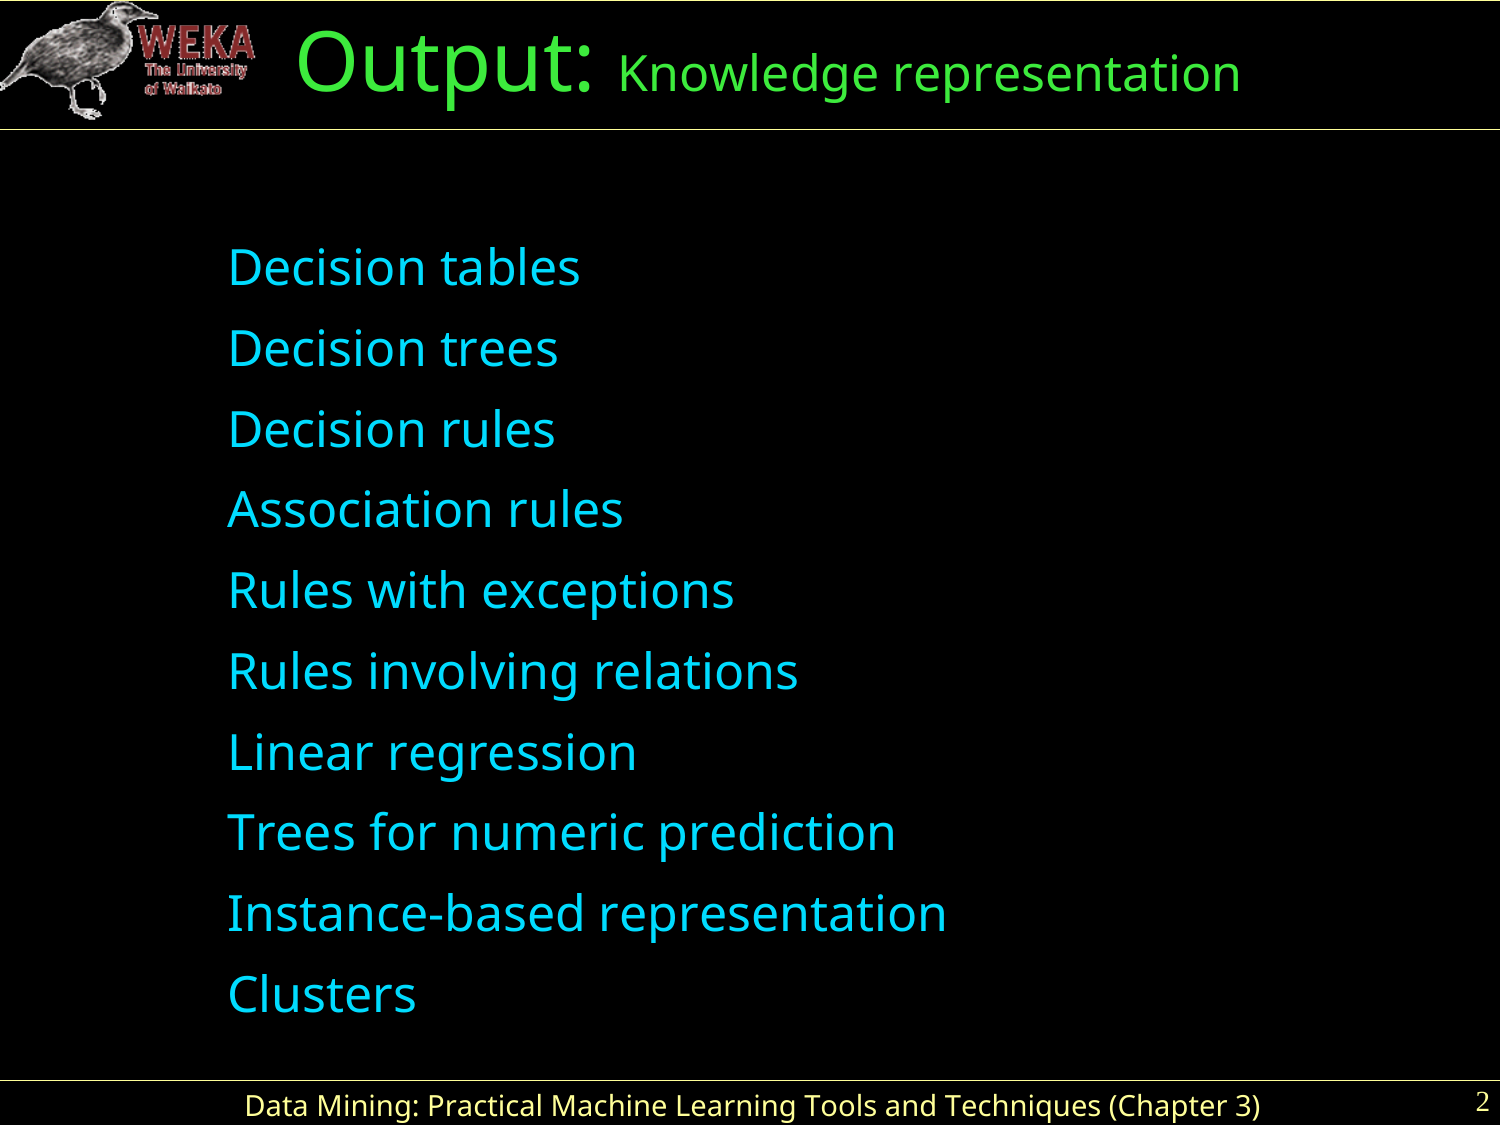

Output: Knowledge representation
Decision tables
Decision trees
Decision rules
Association rules
Rules with exceptions
Rules involving relations
Linear regression
Trees for numeric prediction
Instance-based representation
Clusters
Data Mining: Practical Machine Learning Tools and Techniques (Chapter 3)
2